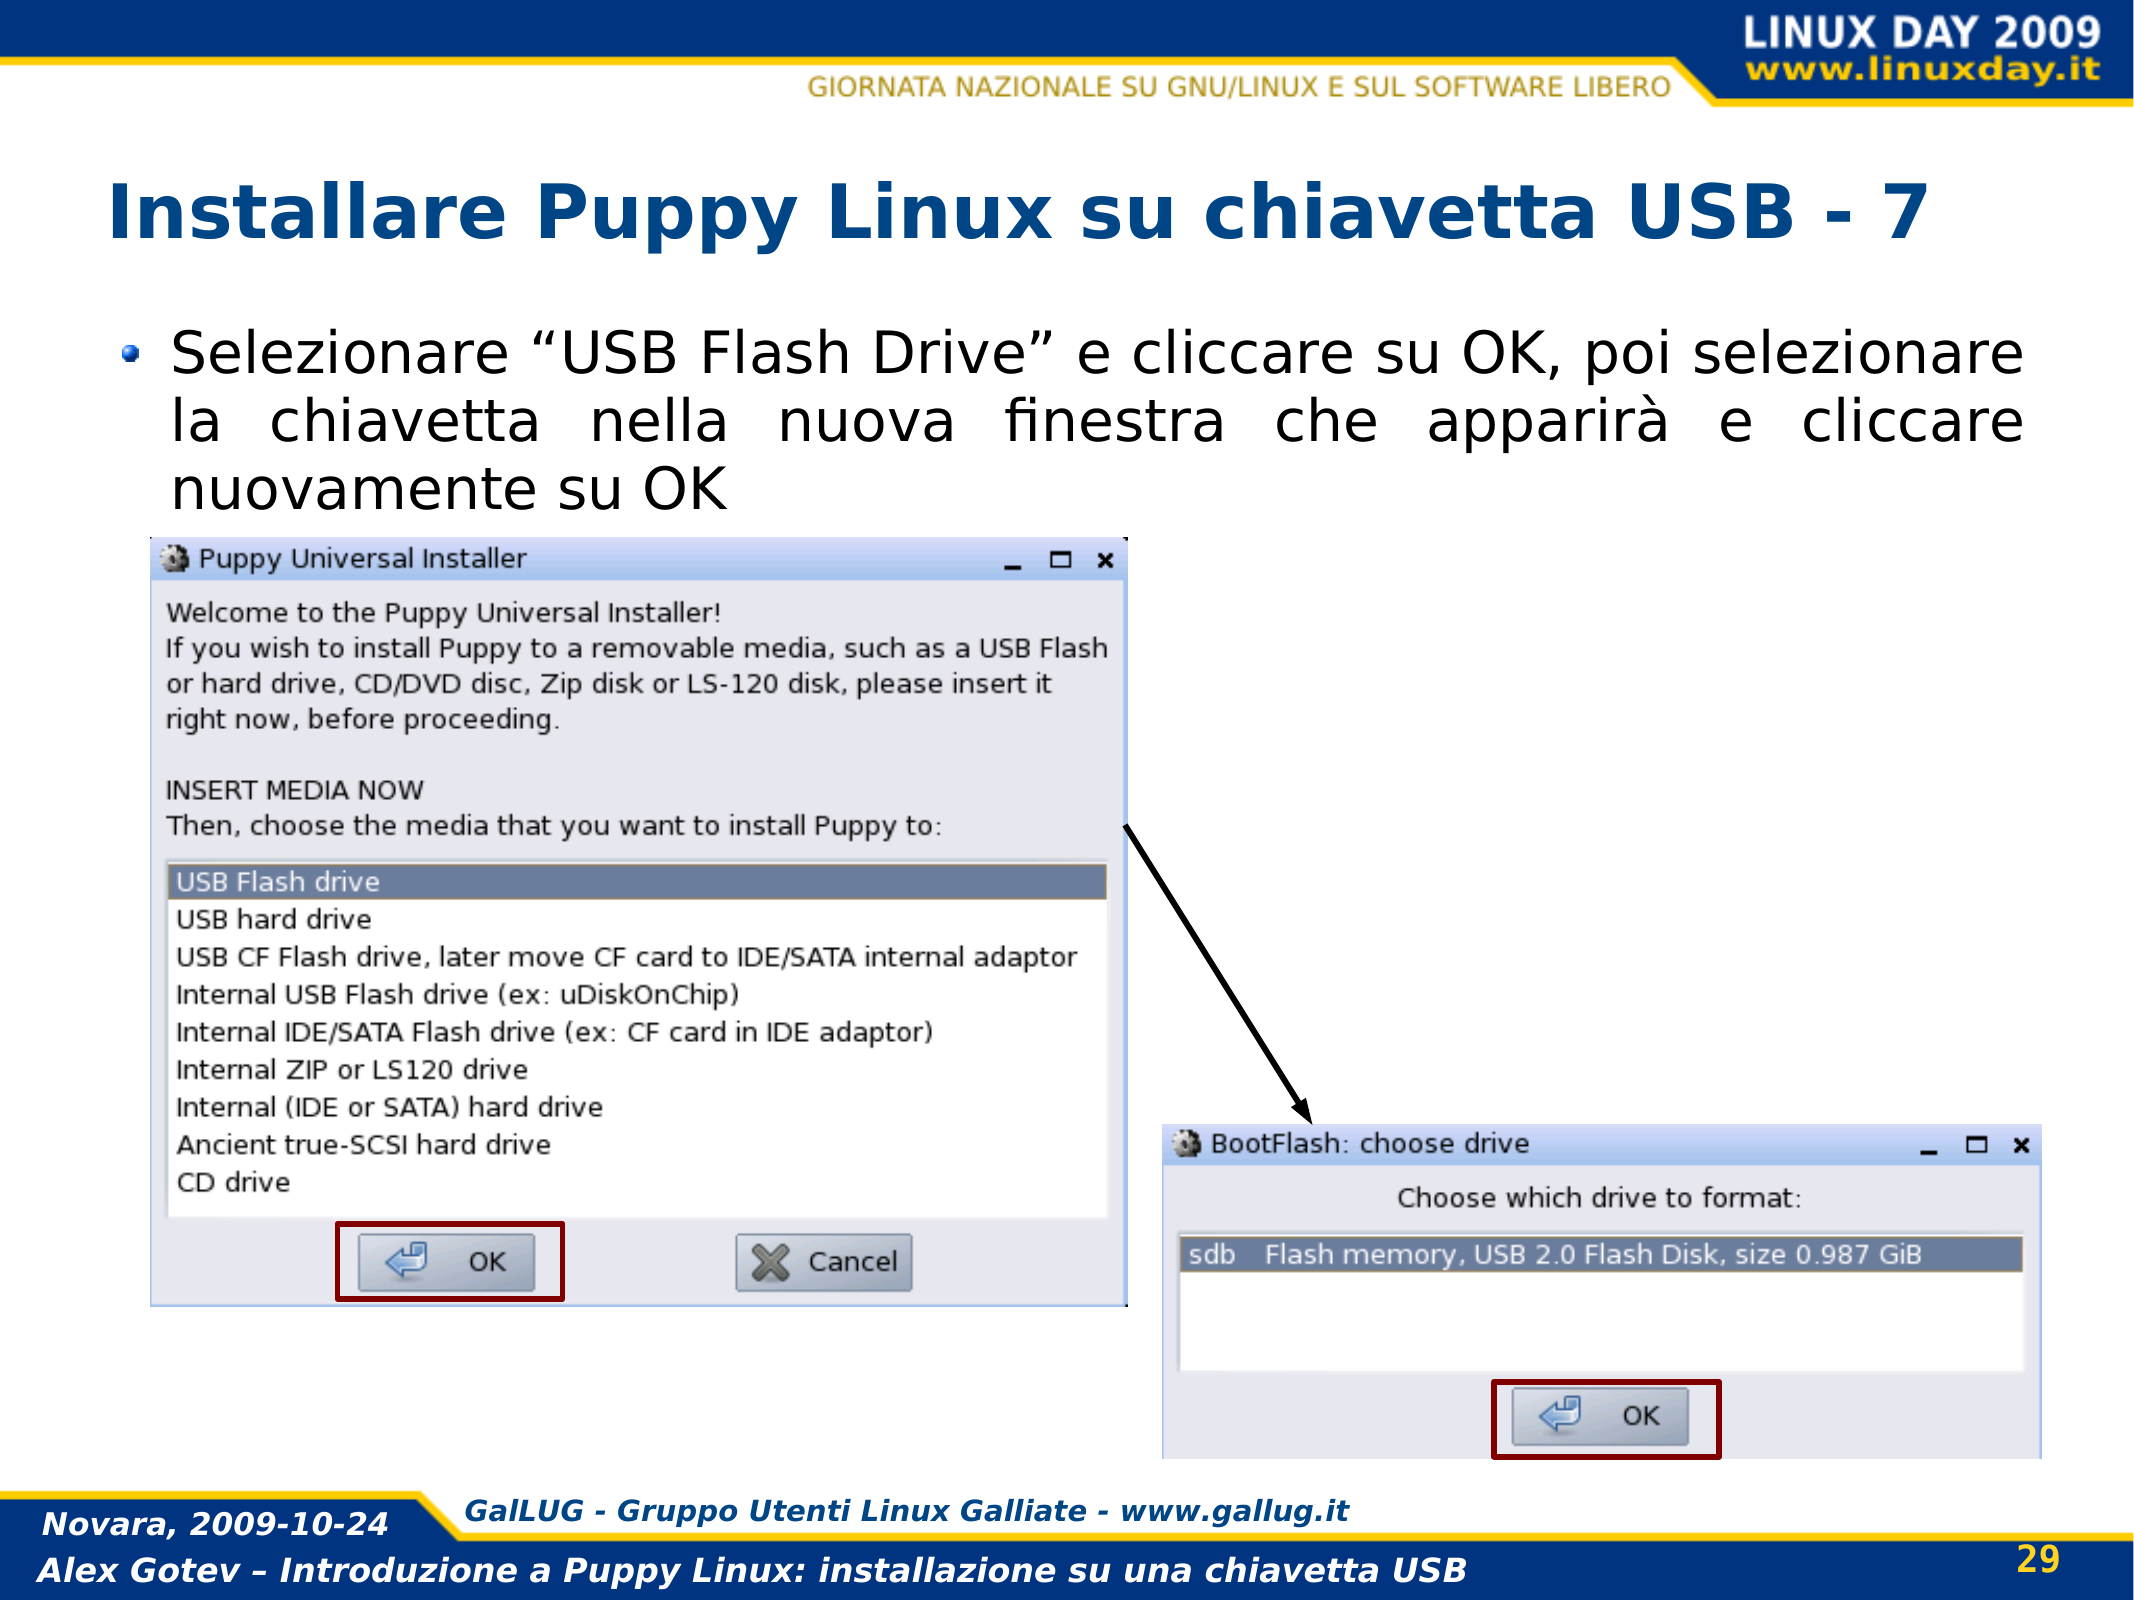

# Installare Puppy Linux su chiavetta USB - 7
Selezionare “USB Flash Drive” e cliccare su OK, poi selezionare la chiavetta nella nuova finestra che apparirà e cliccare nuovamente su OK